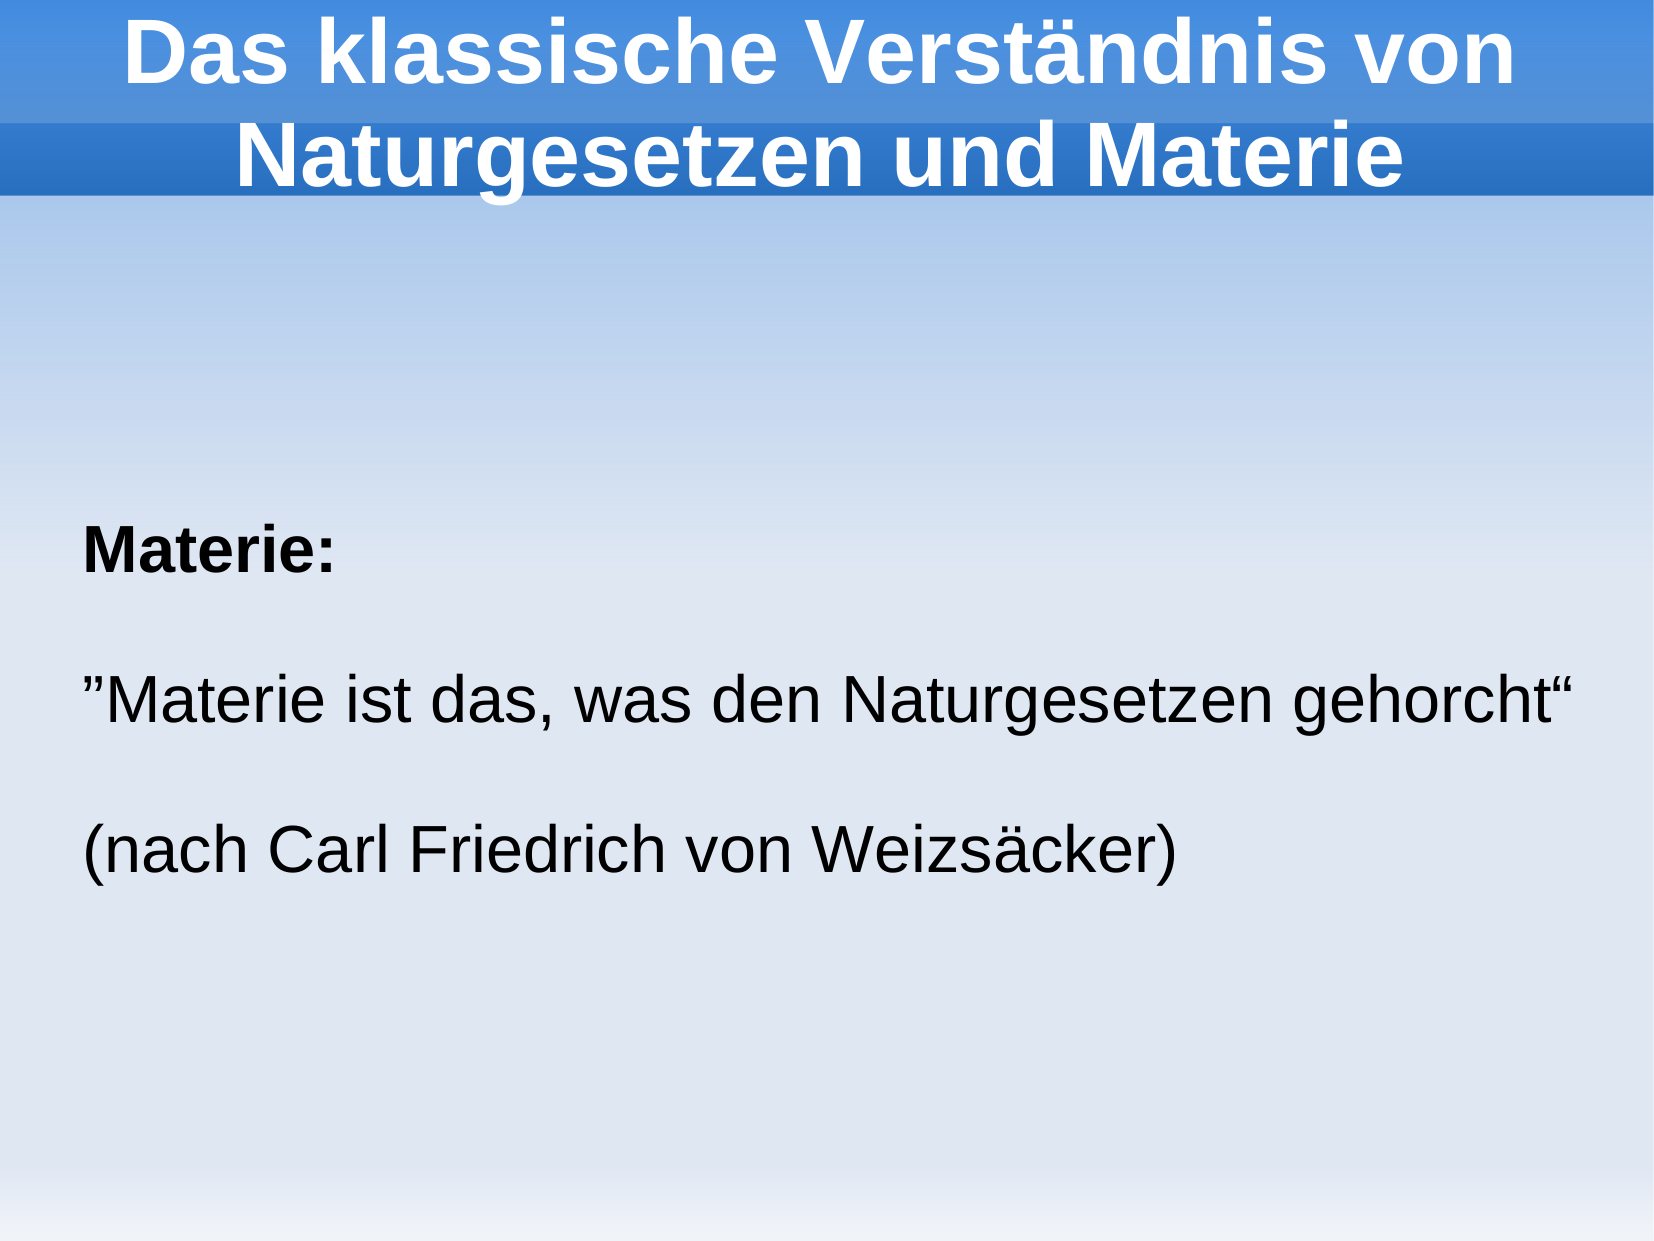

# Das klassische Verständnis von Naturgesetzen und Materie
Materie:
”Materie ist das, was den Naturgesetzen gehorcht“
(nach Carl Friedrich von Weizsäcker)